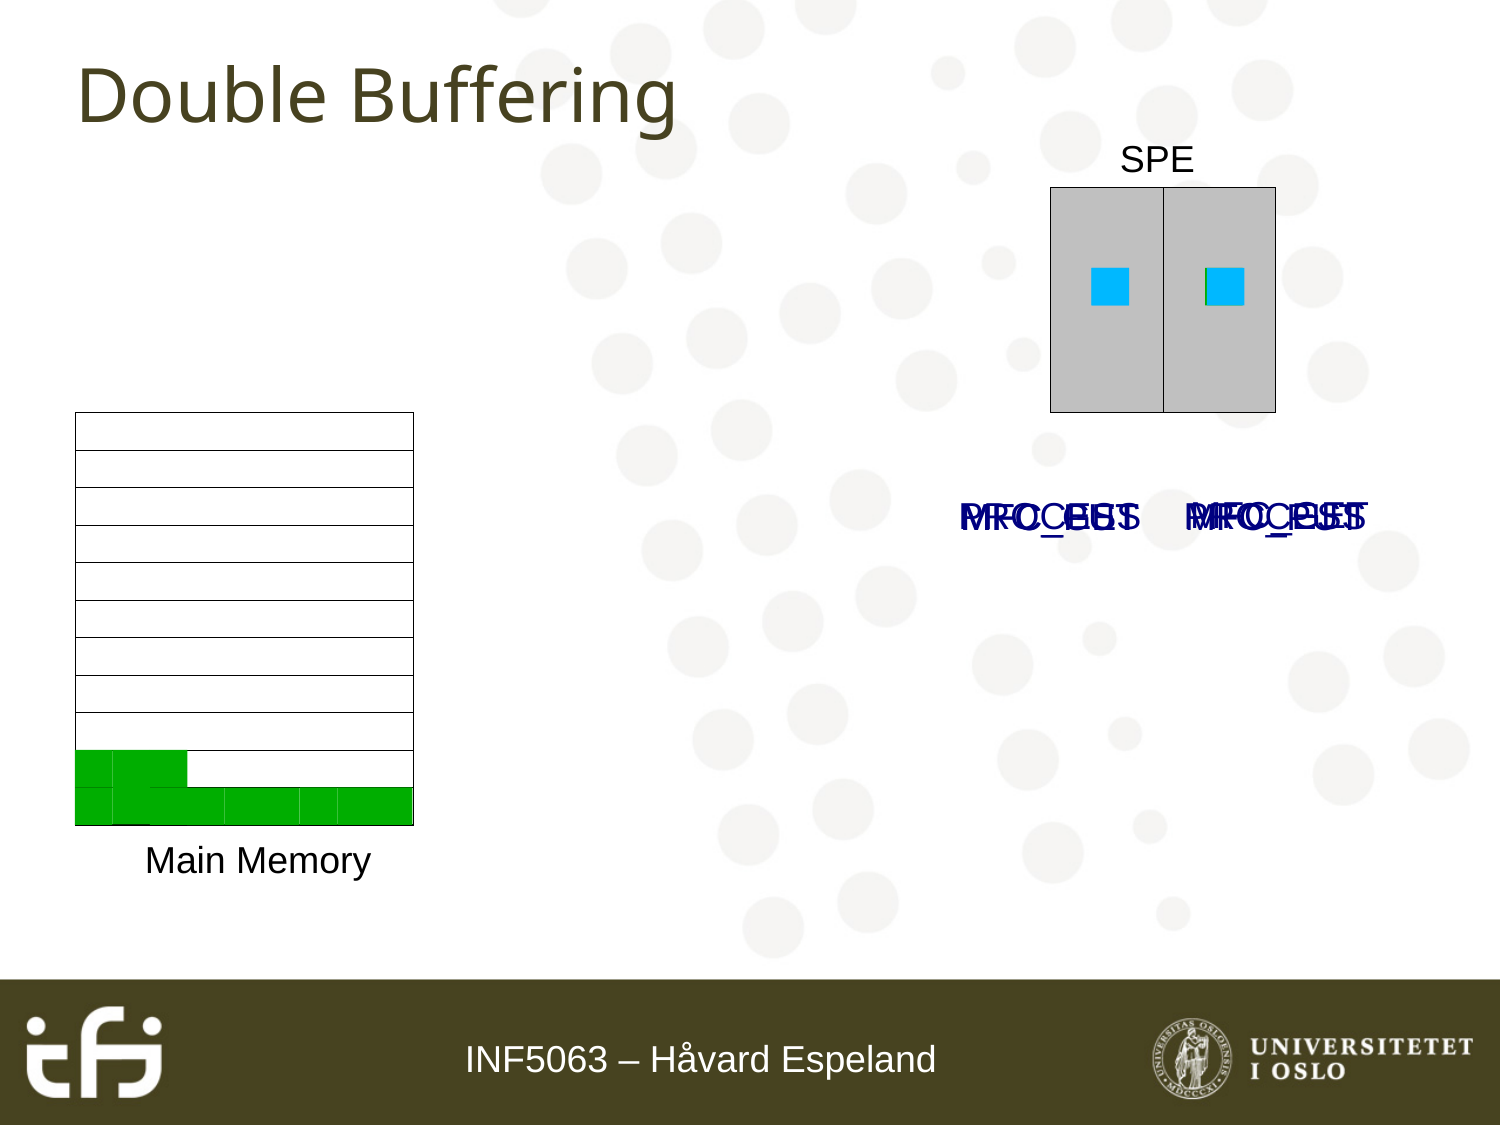

# Double Buffering
SPE
MFC_GET
PROCESS
PROCESS
MFC_GET
MFC_PUT
MFC_PUT
Main Memory